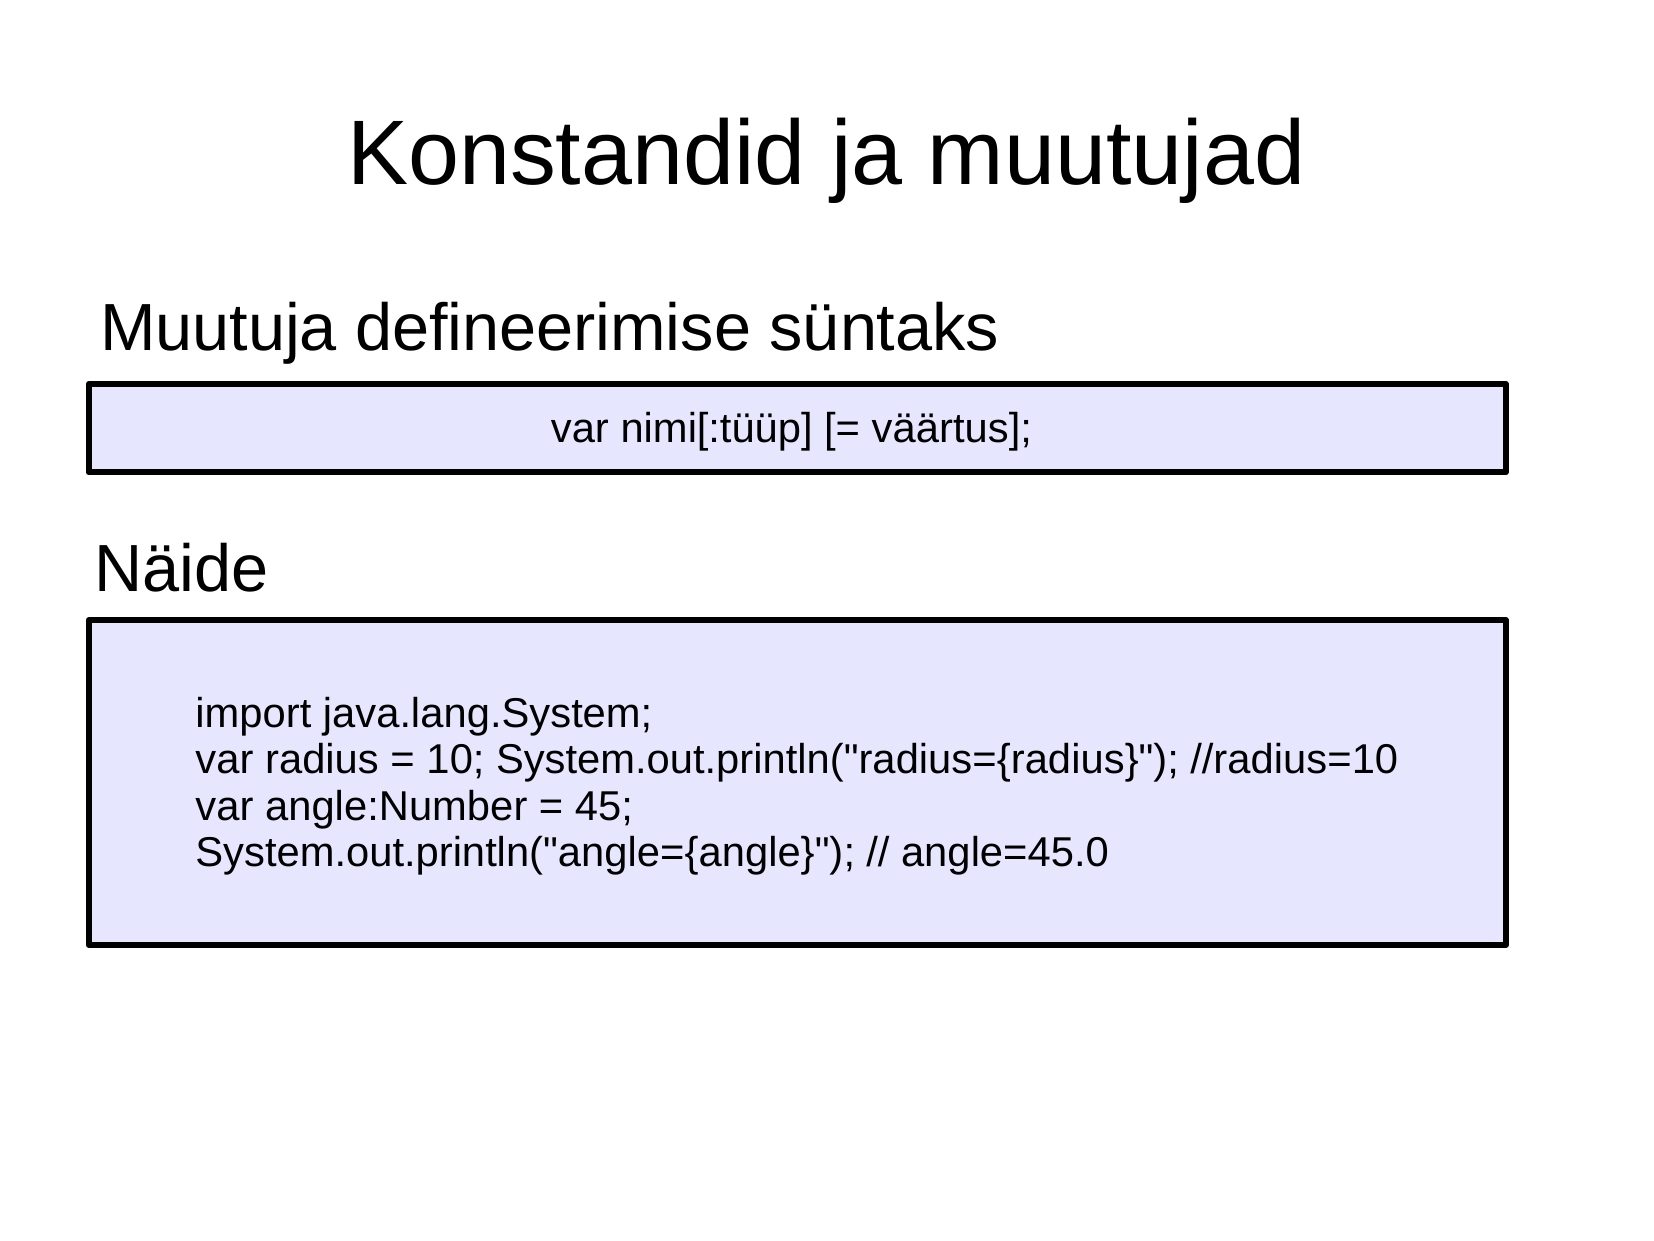

# Konstandid ja muutujad
Muutuja defineerimise süntaks
var nimi[:tüüp] [= väärtus];
Näide
import java.lang.System;
var radius = 10; System.out.println("radius={radius}"); //radius=10
var angle:Number = 45;
System.out.println("angle={angle}"); // angle=45.0